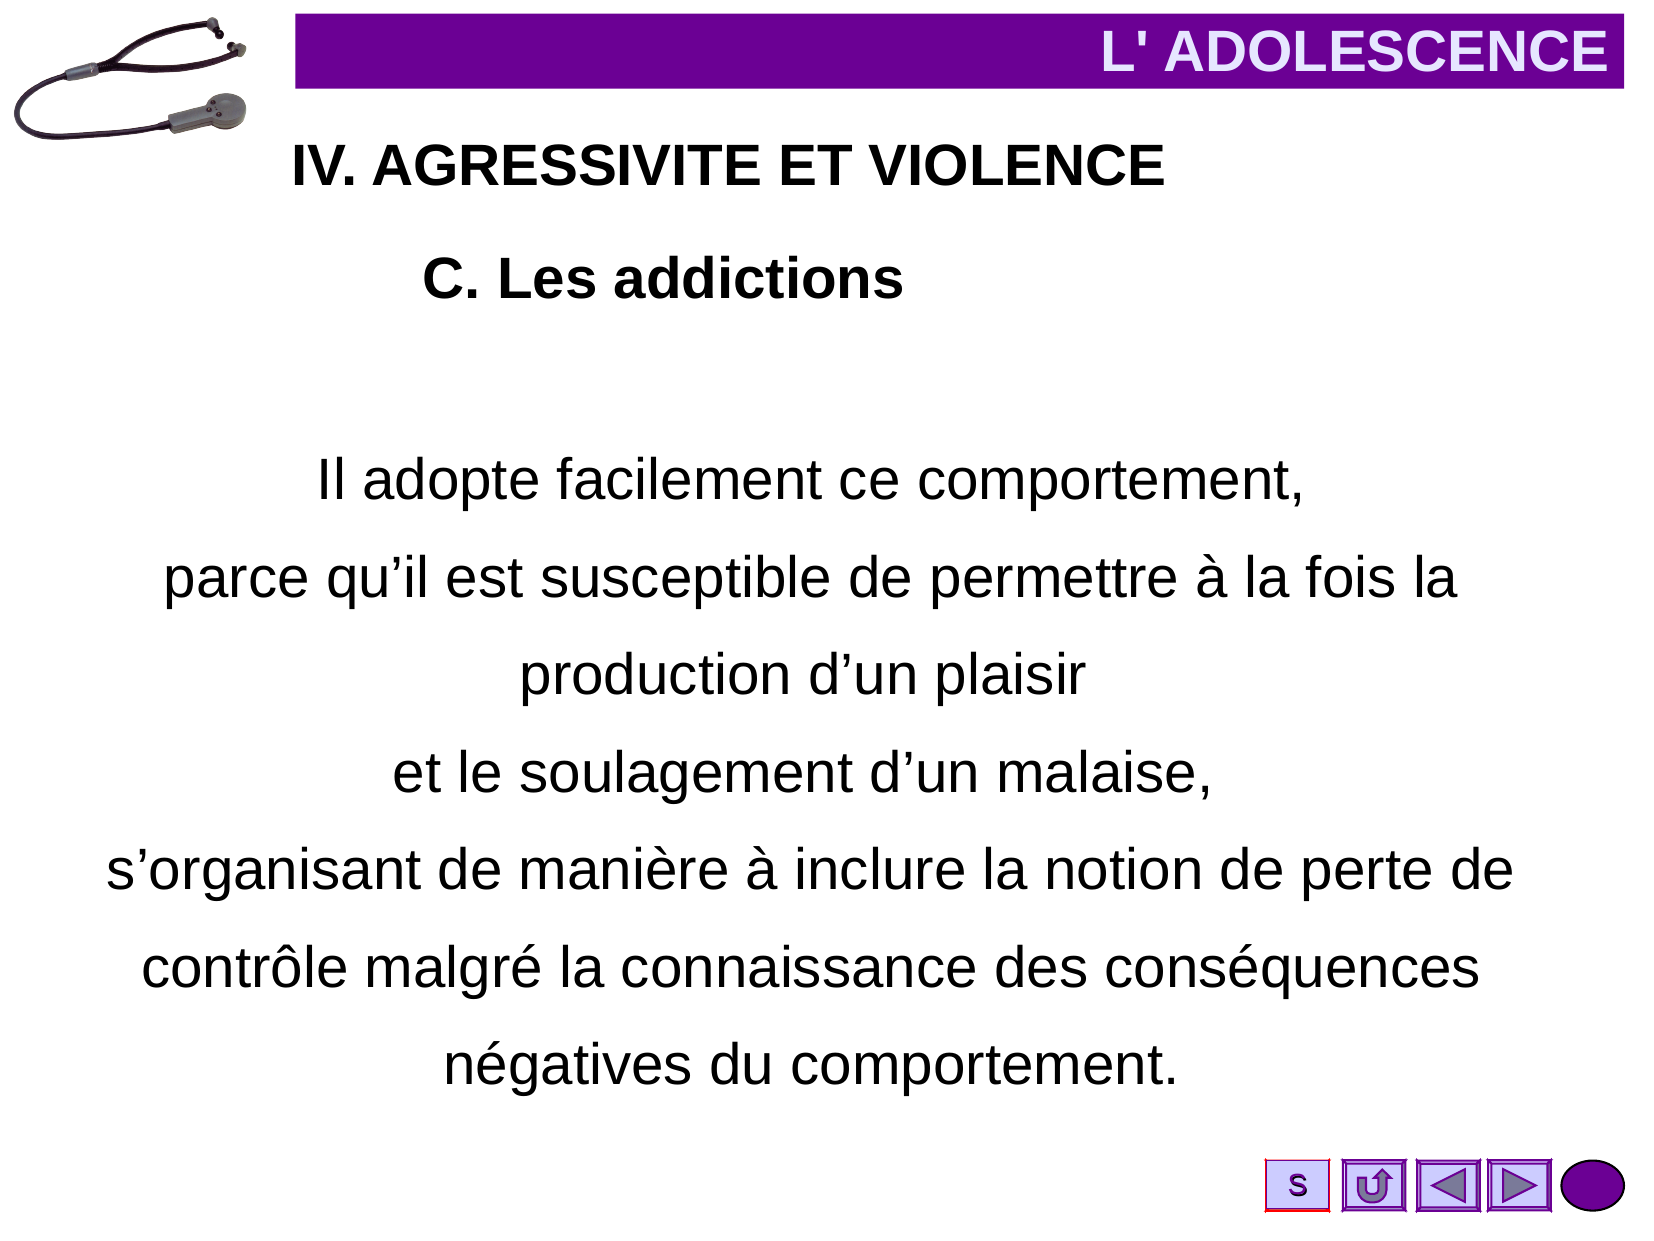

L' ADOLESCENCE
IV. AGRESSIVITE ET VIOLENCE
C. Les addictions
 Il adopte facilement ce comportement,
parce qu’il est susceptible de permettre à la fois la production d’un plaisir
et le soulagement d’un malaise,
s’organisant de manière à inclure la notion de perte de contrôle malgré la connaissance des conséquences négatives du comportement.